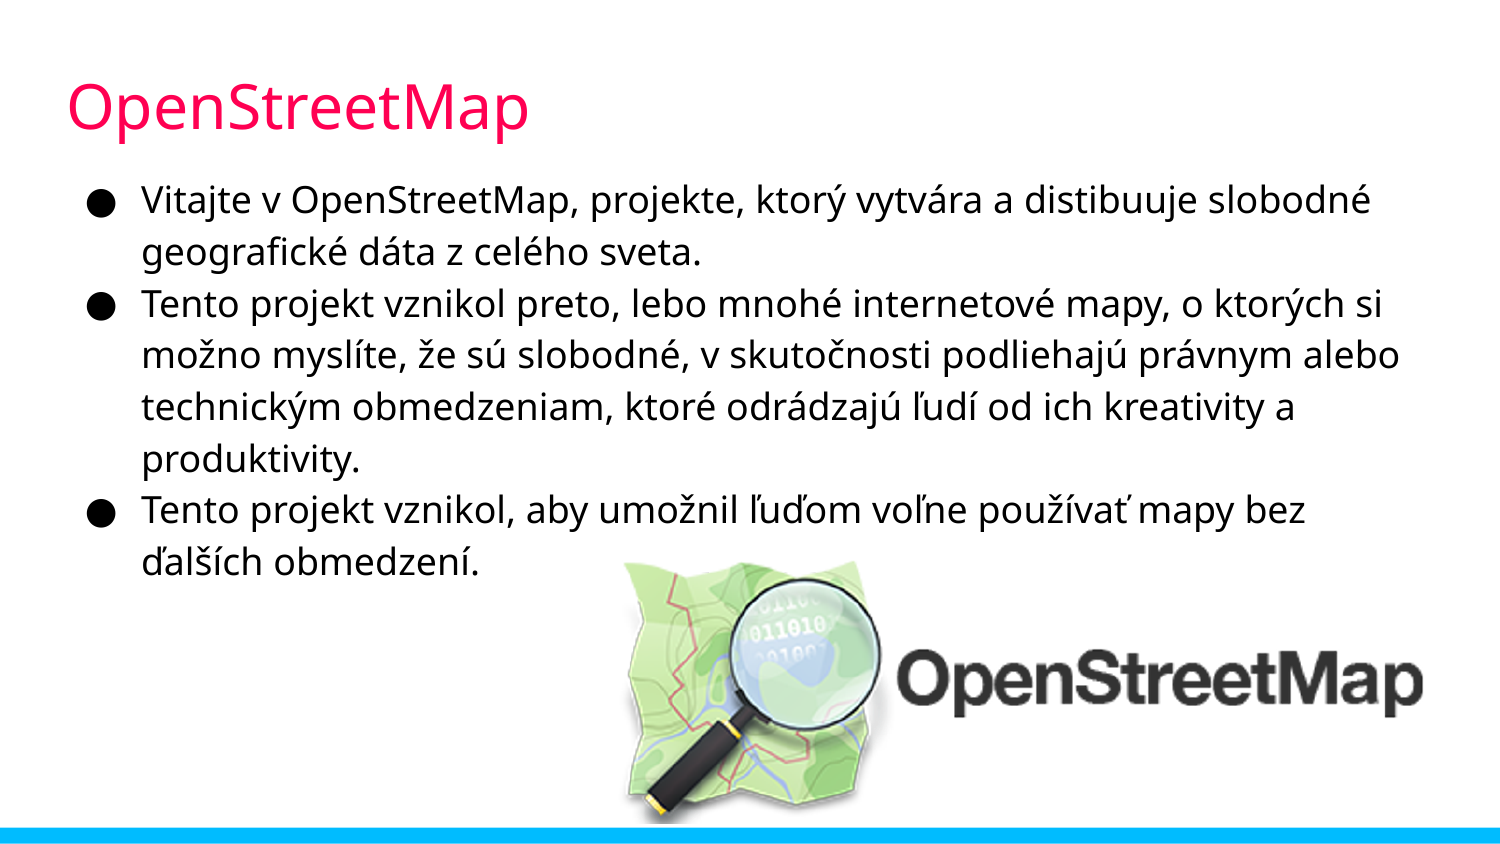

# OpenStreetMap
Vitajte v OpenStreetMap, projekte, ktorý vytvára a distibuuje slobodné geografické dáta z celého sveta.
Tento projekt vznikol preto, lebo mnohé internetové mapy, o ktorých si možno myslíte, že sú slobodné, v skutočnosti podliehajú právnym alebo technickým obmedzeniam, ktoré odrádzajú ľudí od ich kreativity a produktivity.
Tento projekt vznikol, aby umožnil ľuďom voľne používať mapy bez ďalších obmedzení.